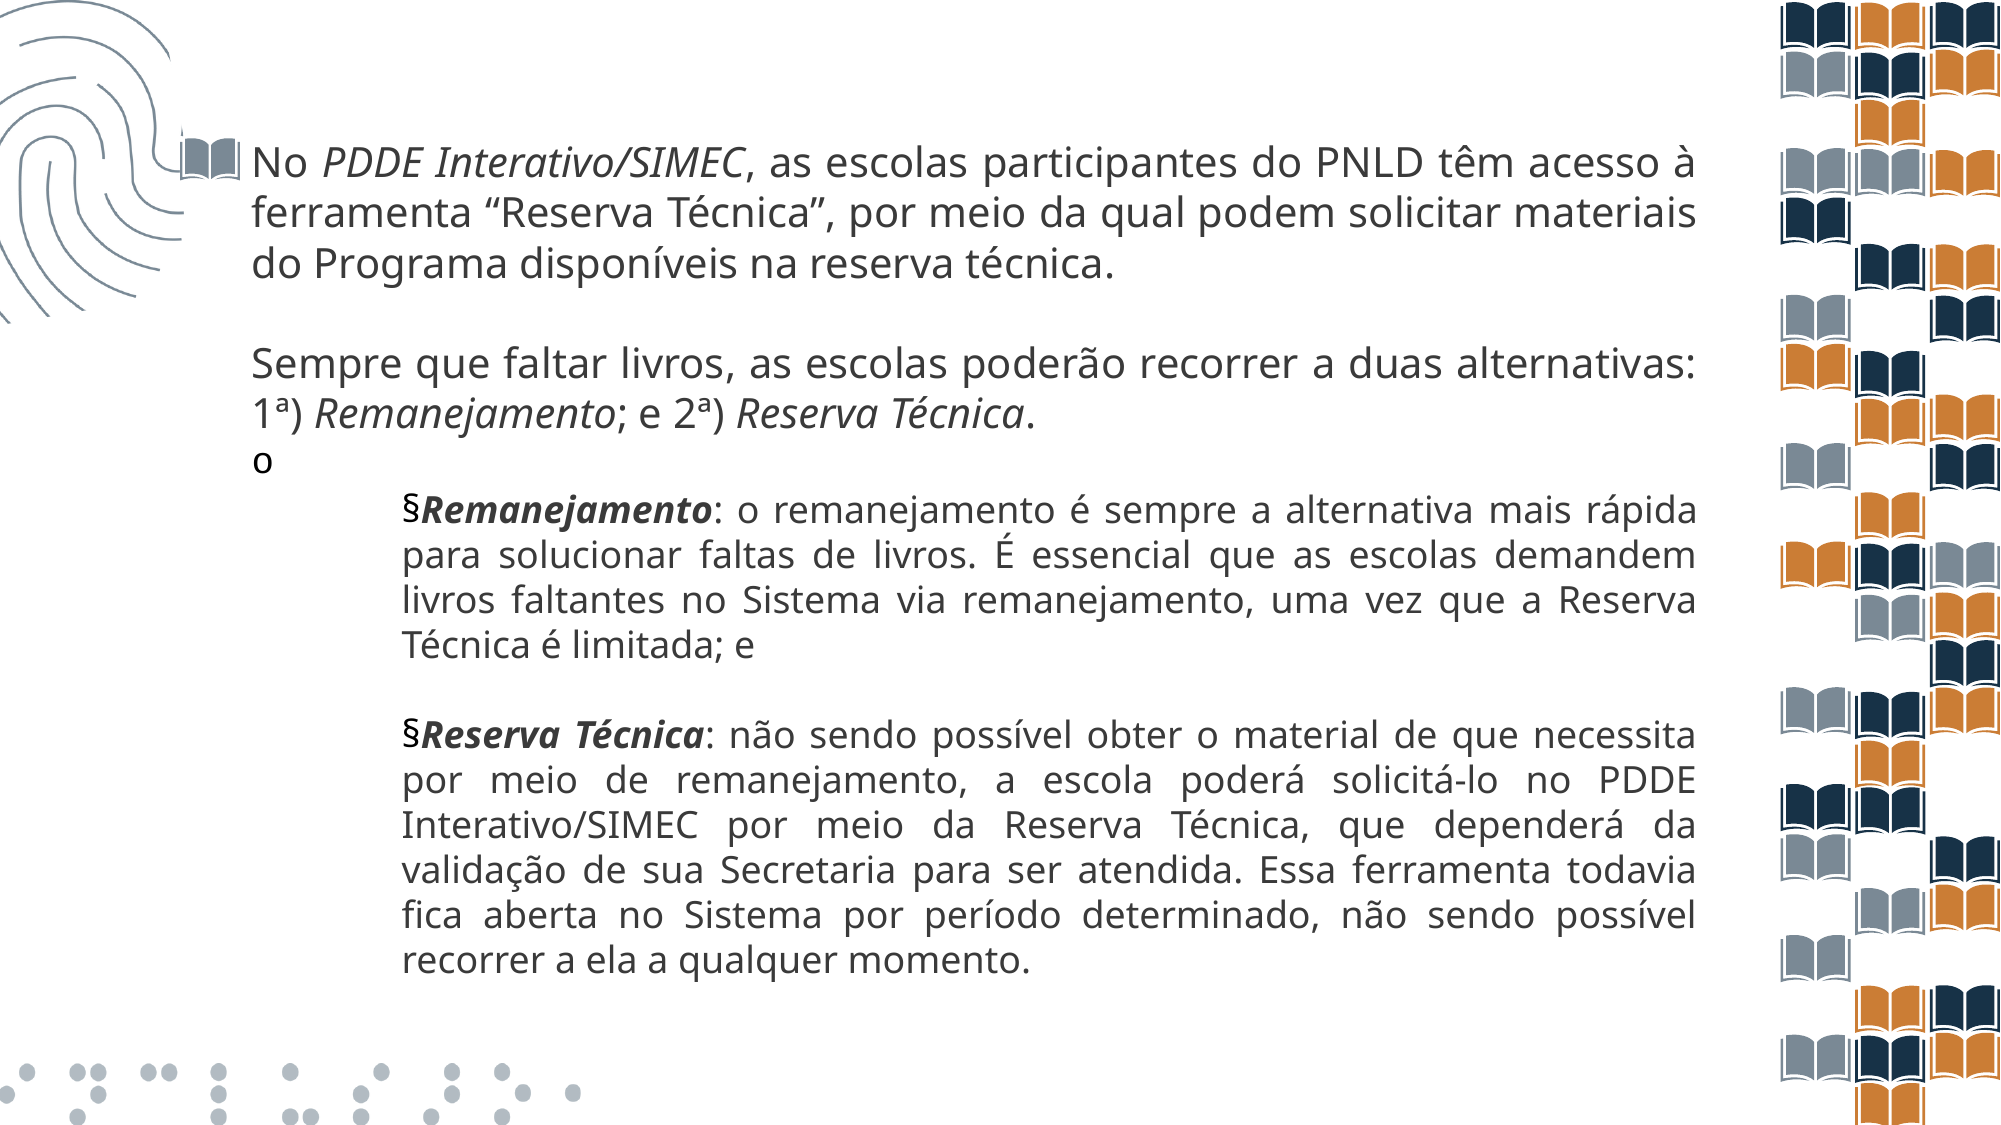

No PDDE Interativo/SIMEC, as escolas participantes do PNLD têm acesso à ferramenta “Reserva Técnica”, por meio da qual podem solicitar materiais do Programa disponíveis na reserva técnica.
Sempre que faltar livros, as escolas poderão recorrer a duas alternativas: 1ª) Remanejamento; e 2ª) Reserva Técnica.
Remanejamento: o remanejamento é sempre a alternativa mais rápida para solucionar faltas de livros. É essencial que as escolas demandem livros faltantes no Sistema via remanejamento, uma vez que a Reserva Técnica é limitada; e
Reserva Técnica: não sendo possível obter o material de que necessita por meio de remanejamento, a escola poderá solicitá-lo no PDDE Interativo/SIMEC por meio da Reserva Técnica, que dependerá da validação de sua Secretaria para ser atendida. Essa ferramenta todavia fica aberta no Sistema por período determinado, não sendo possível recorrer a ela a qualquer momento.